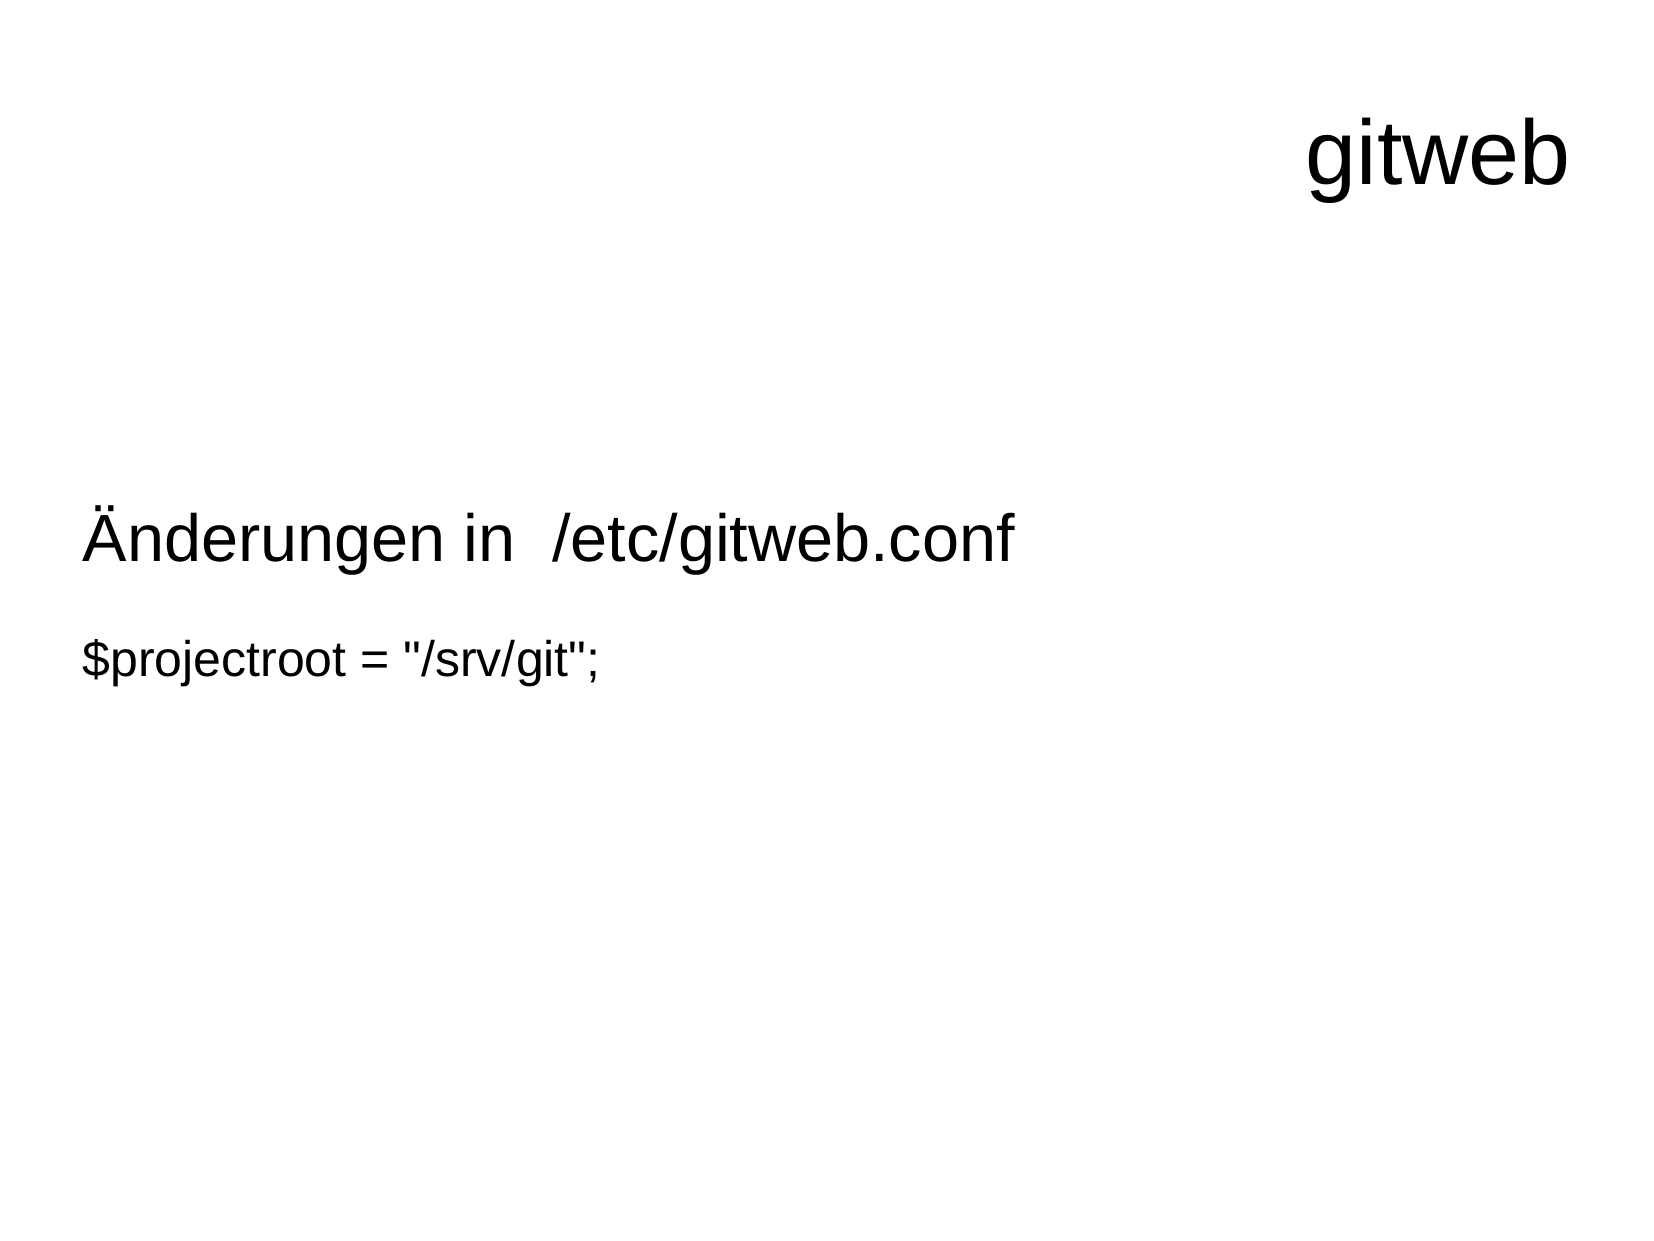

# gitweb
Änderungen in /etc/gitweb.conf
$projectroot = "/srv/git";